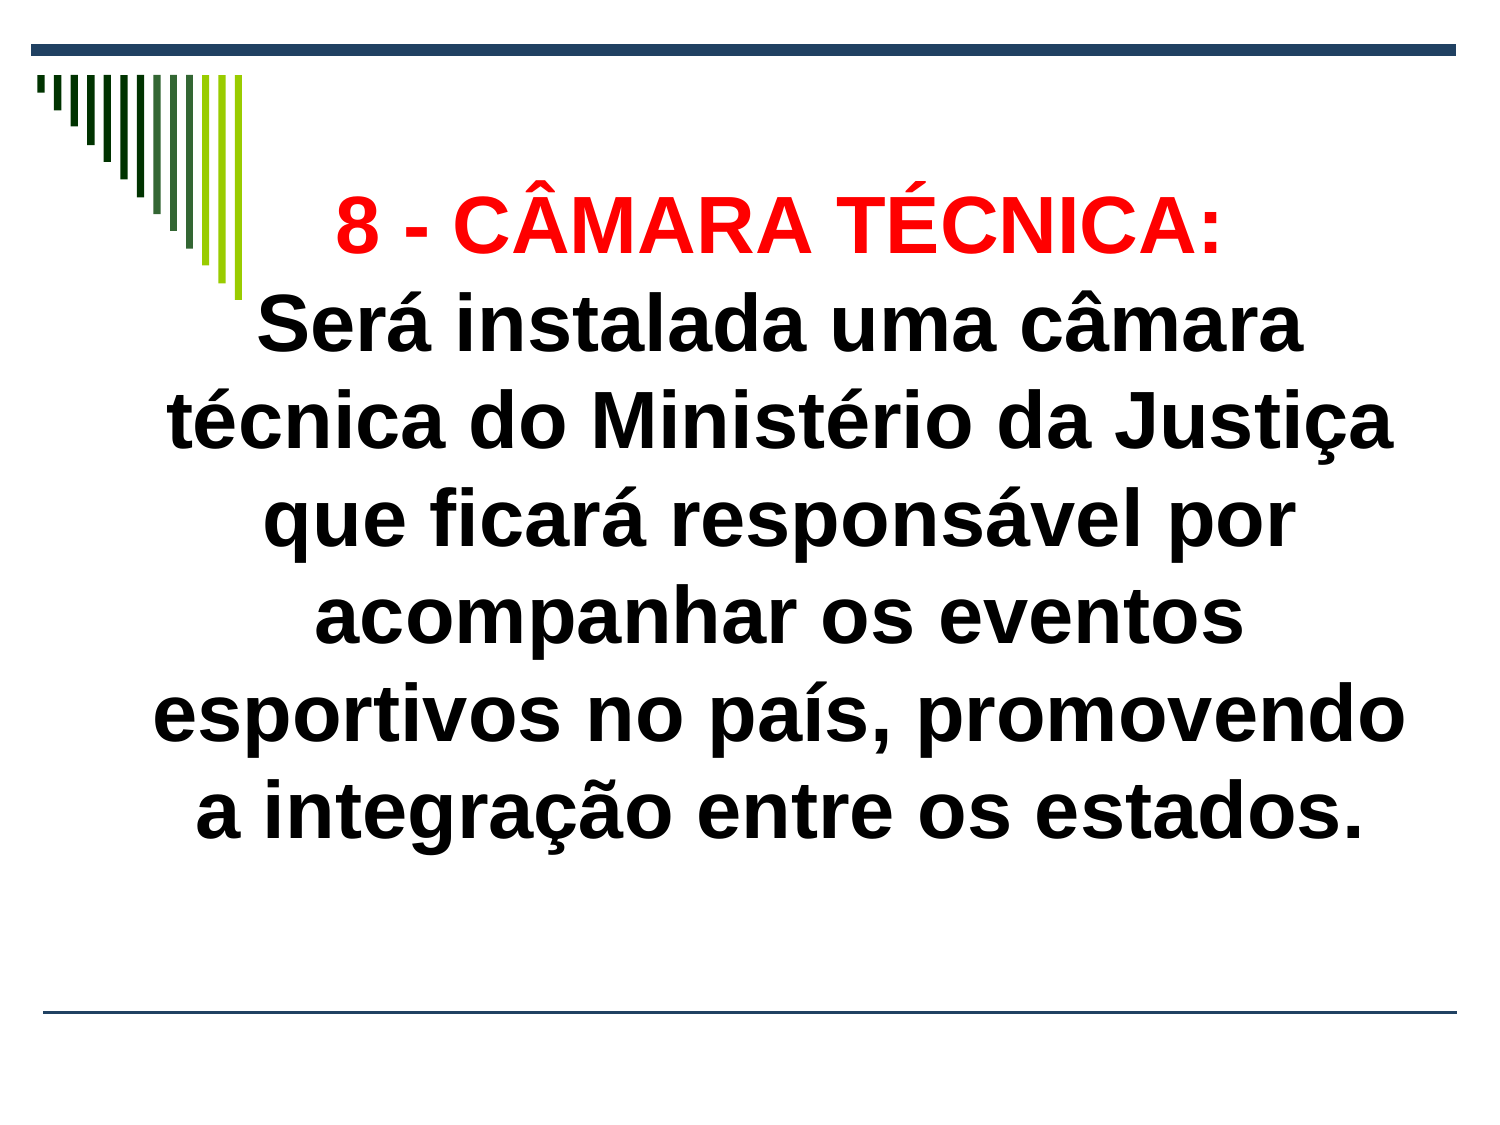

# 8 - CÂMARA TÉCNICA: Será instalada uma câmara técnica do Ministério da Justiça que ficará responsável por acompanhar os eventos esportivos no país, promovendo a integração entre os estados.